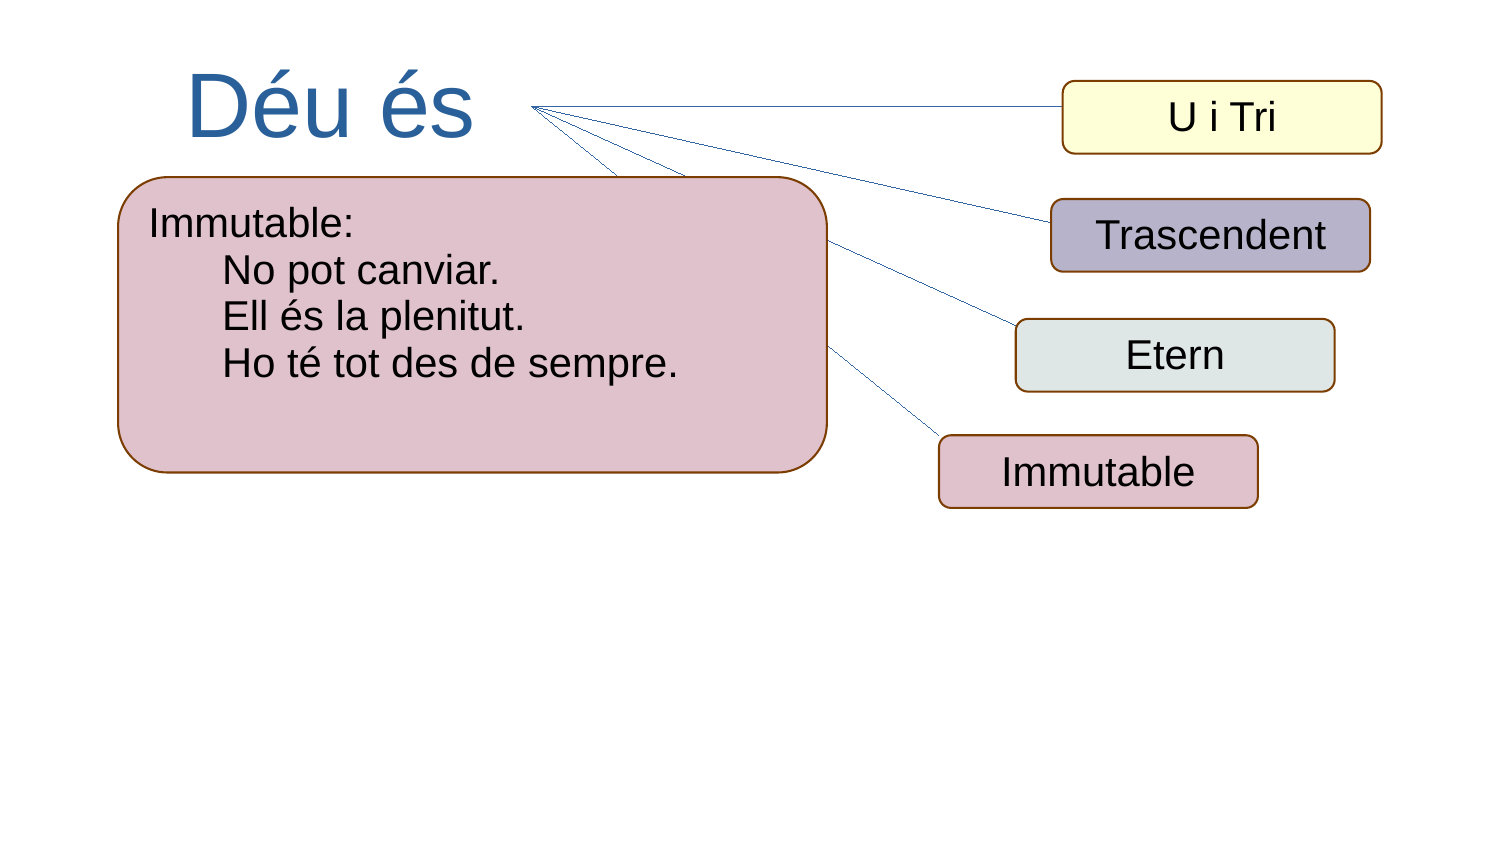

# Déu és
U i Tri
Immutable:
	No pot canviar.
	Ell és la plenitut.
	Ho té tot des de sempre.
Trascendent
Etern
Immutable